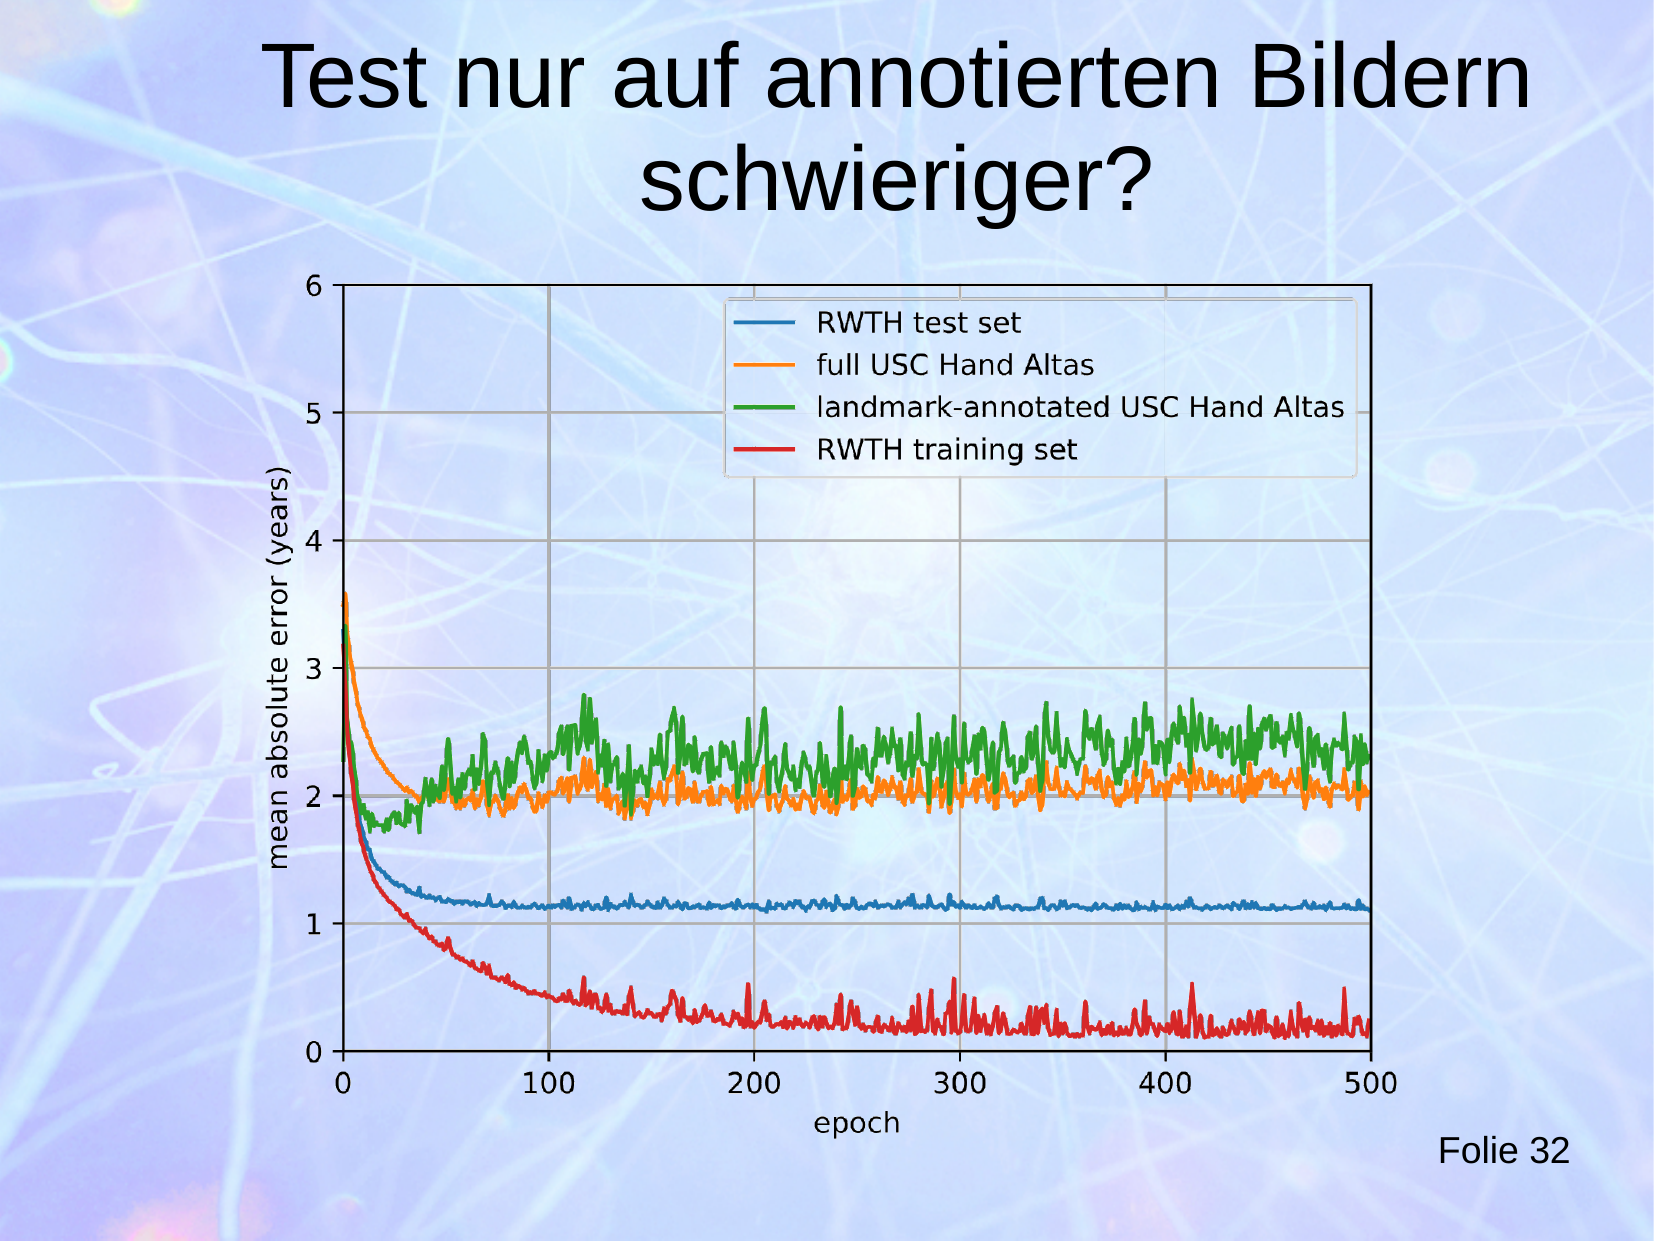

# Test nur auf annotierten Bildern schwieriger?
32